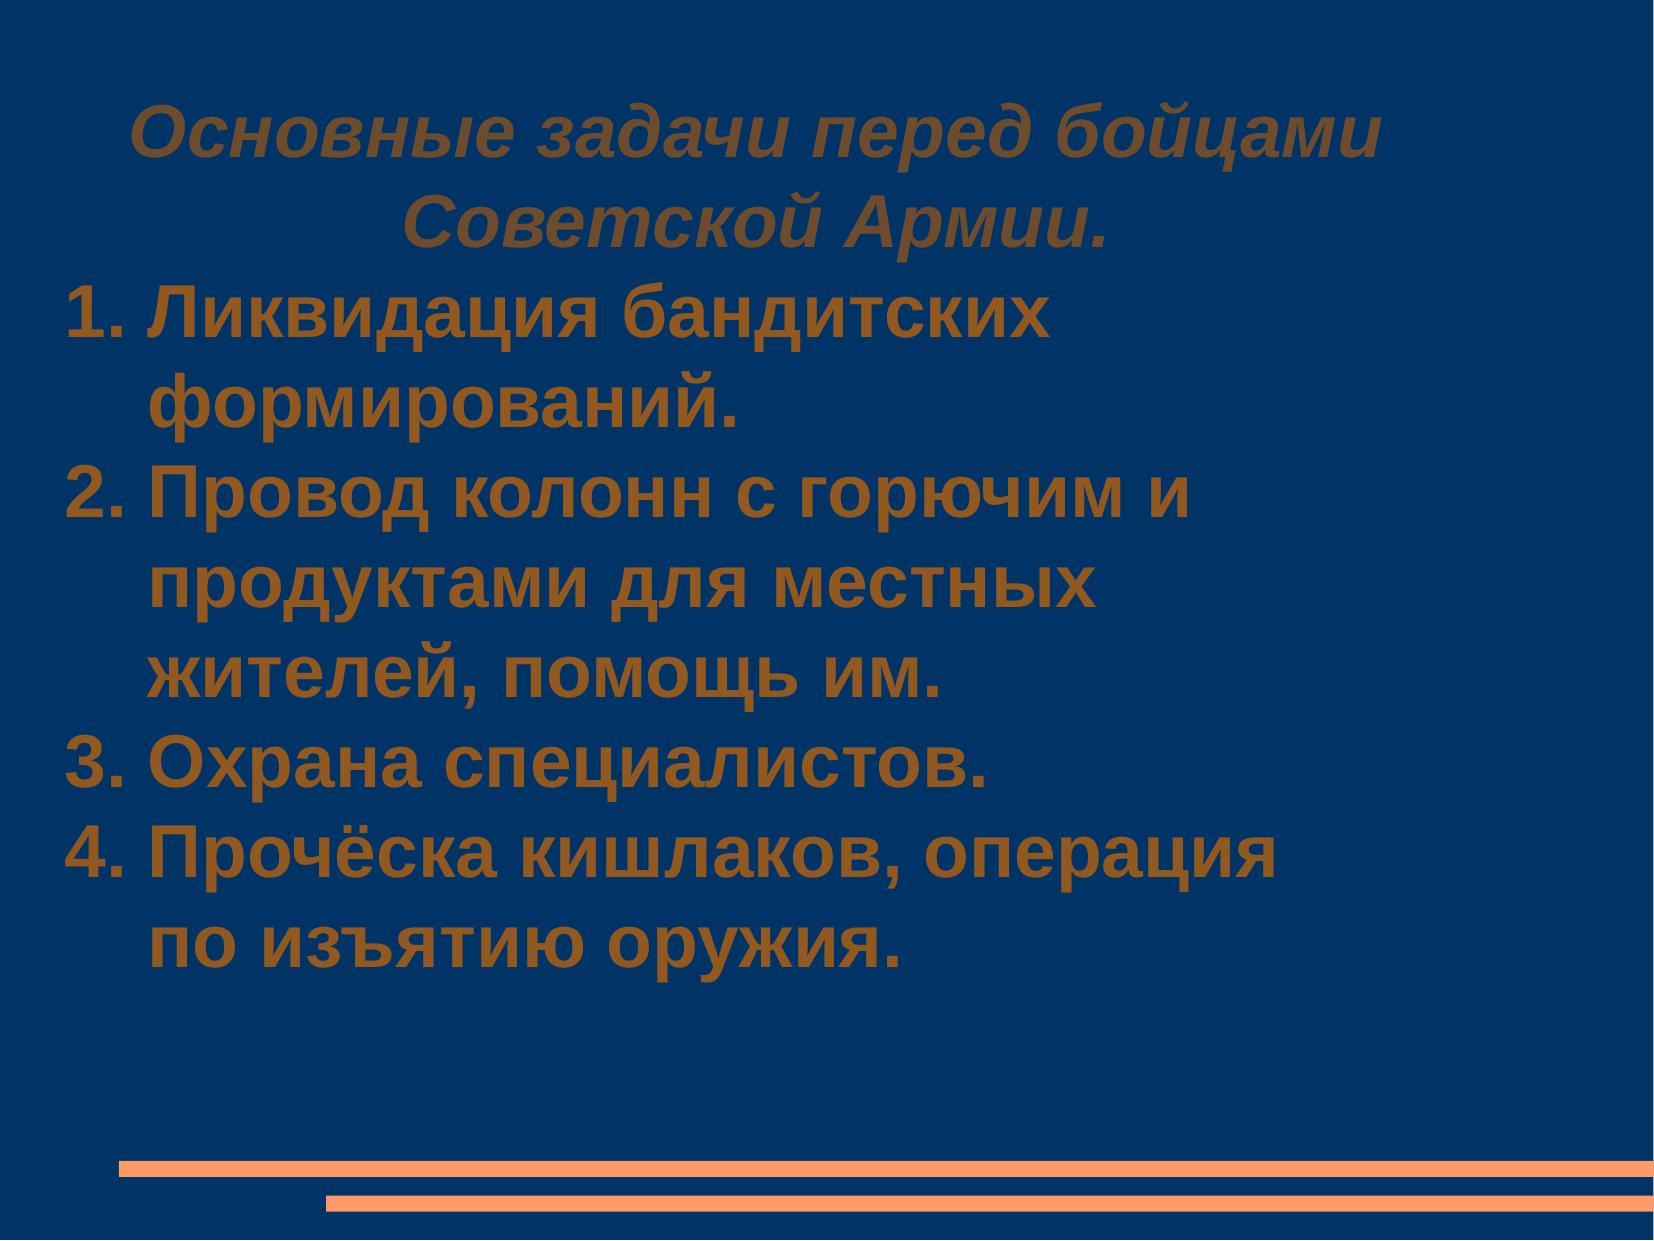

#
Основные задачи перед бойцами Советской Армии.
1. Ликвидация бандитских
 формирований.
2. Провод колонн с горючим и
 продуктами для местных
 жителей, помощь им.
3. Охрана специалистов.
4. Прочёска кишлаков, операция
 по изъятию оружия.